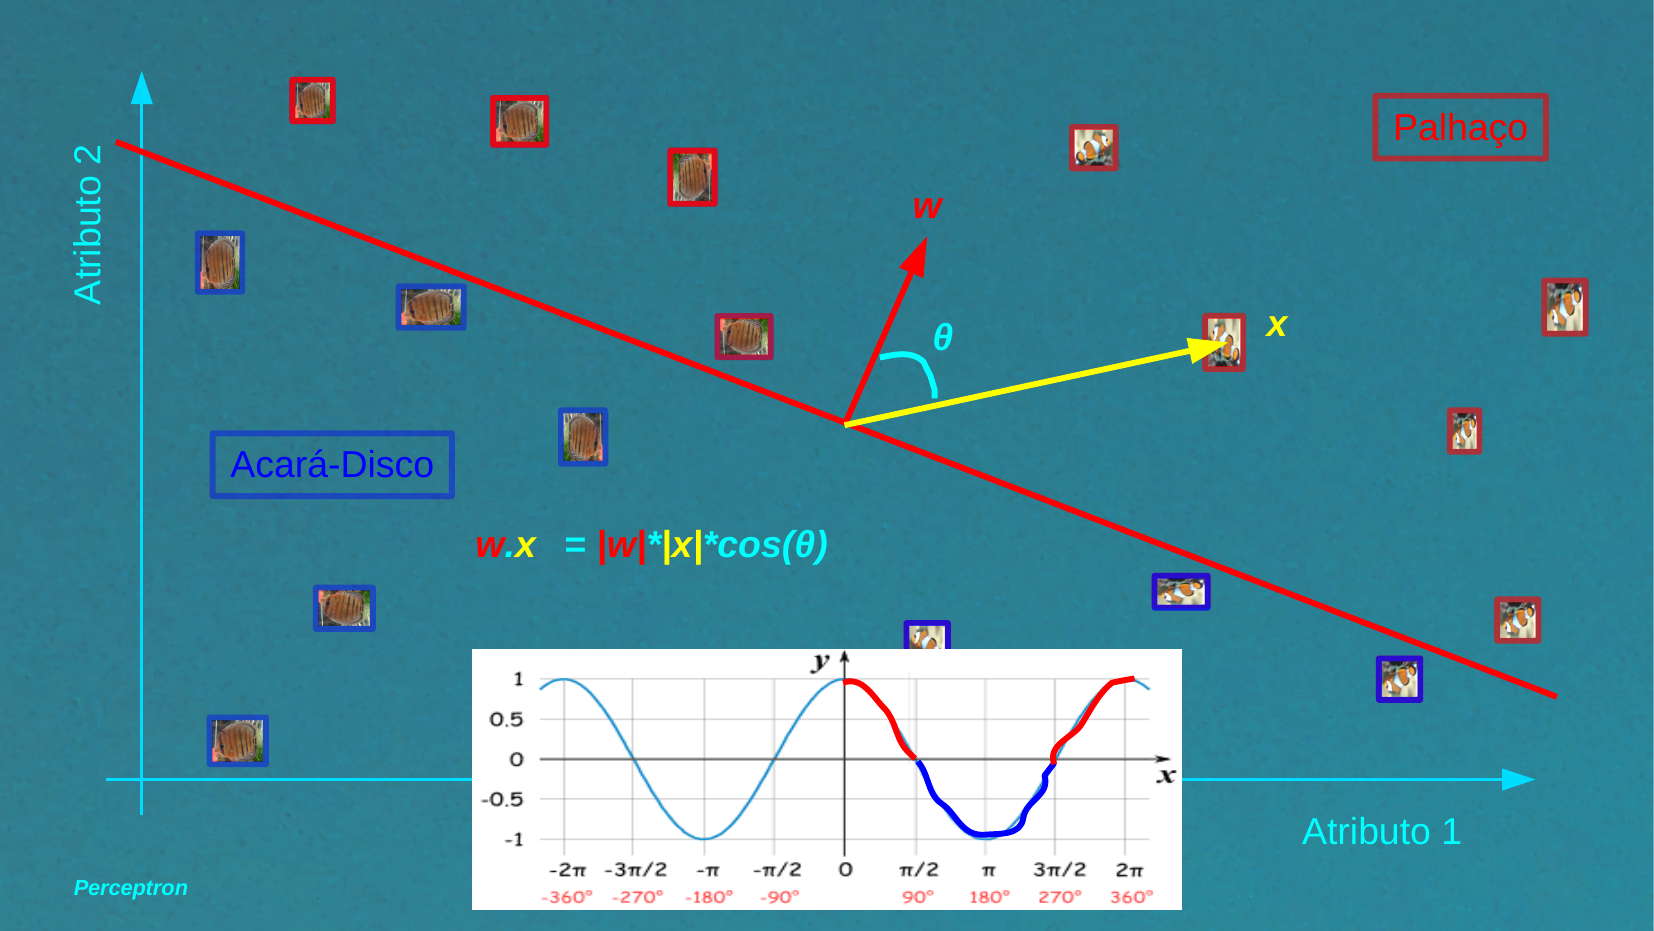

Palhaço
w
Atributo 2
x
θ
Acará-Disco
w.x
= |w|*|x|*cos(θ)
Atributo 1